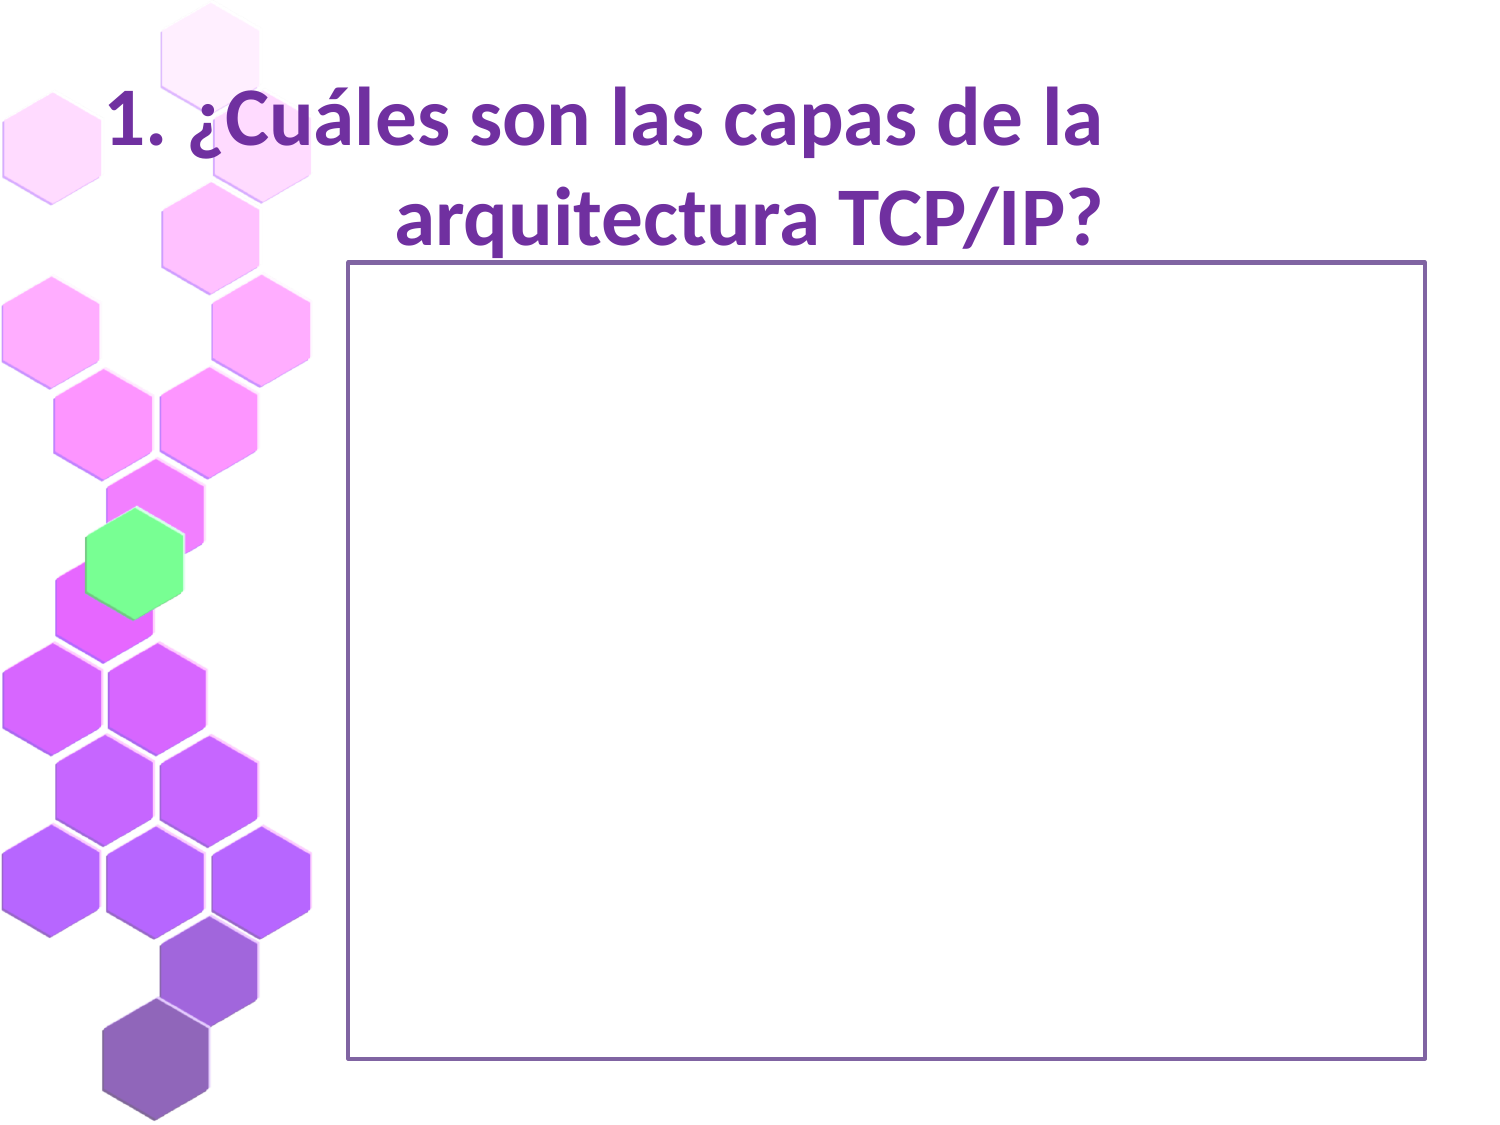

# 1. ¿Cuáles son las capas de la arquitectura TCP/IP?